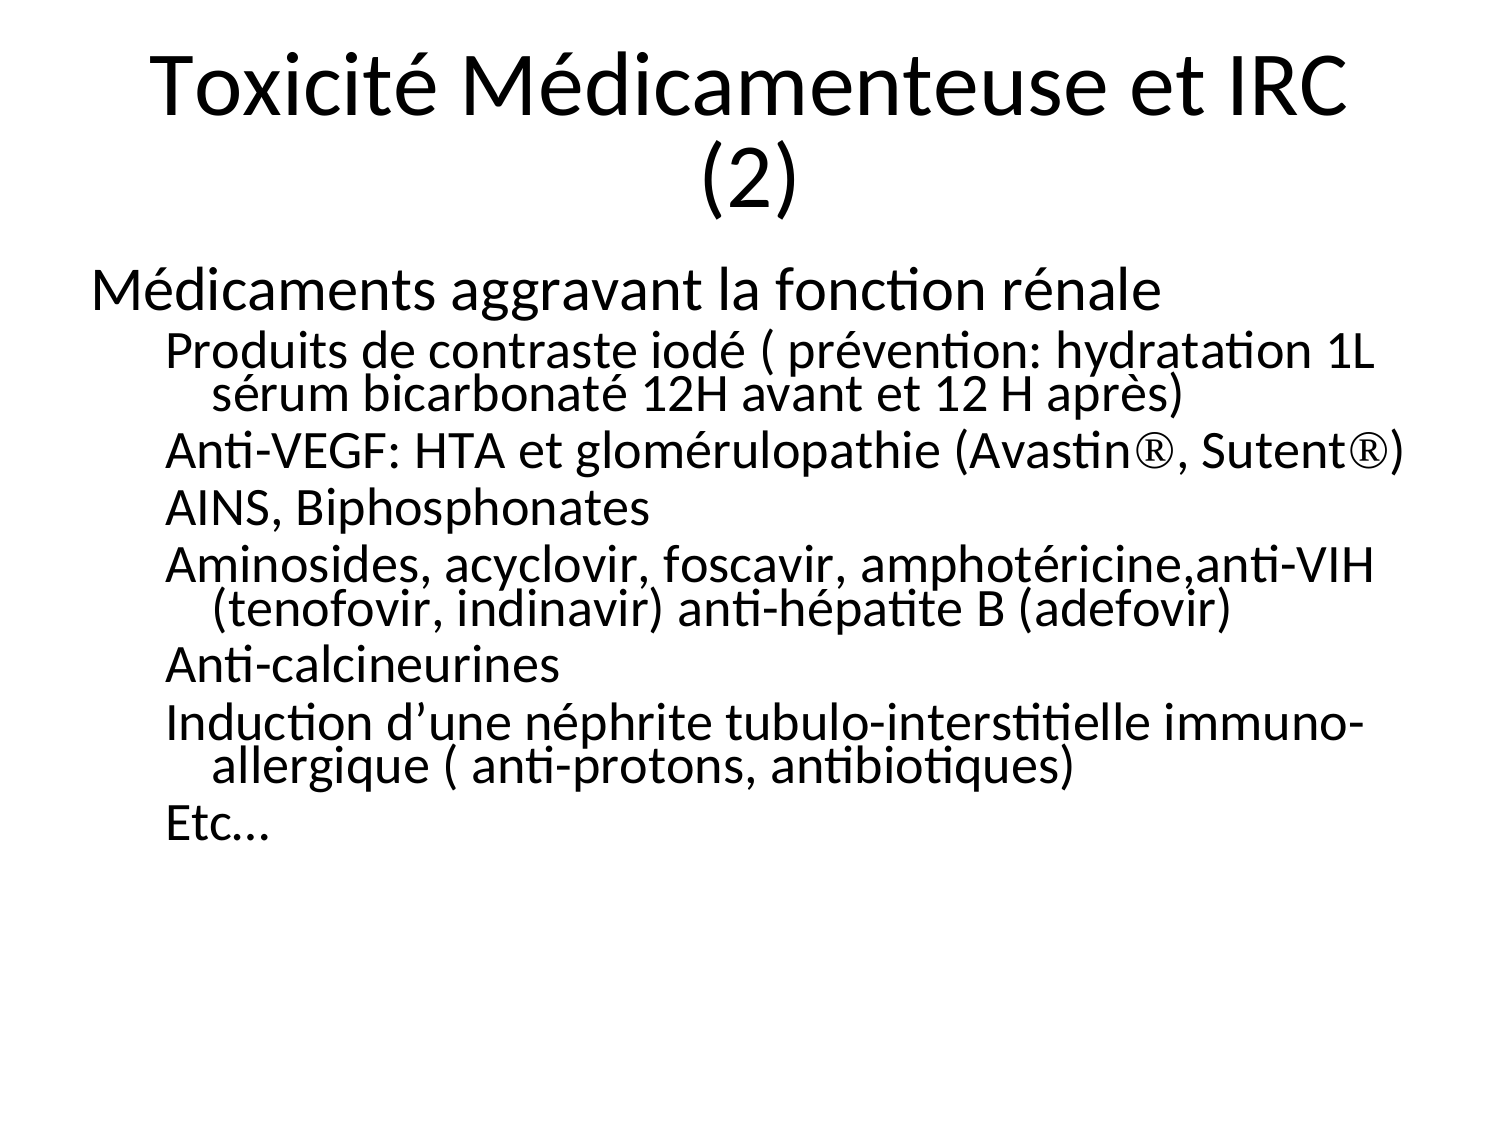

# Toxicité Médicamenteuse et IRC (2)
Médicaments aggravant la fonction rénale
Produits de contraste iodé ( prévention: hydratation 1L sérum bicarbonaté 12H avant et 12 H après)
Anti-VEGF: HTA et glomérulopathie (Avastin, Sutent)
AINS, Biphosphonates
Aminosides, acyclovir, foscavir, amphotéricine,anti-VIH (tenofovir, indinavir) anti-hépatite B (adefovir)
Anti-calcineurines
Induction d’une néphrite tubulo-interstitielle immuno-allergique ( anti-protons, antibiotiques)
Etc…